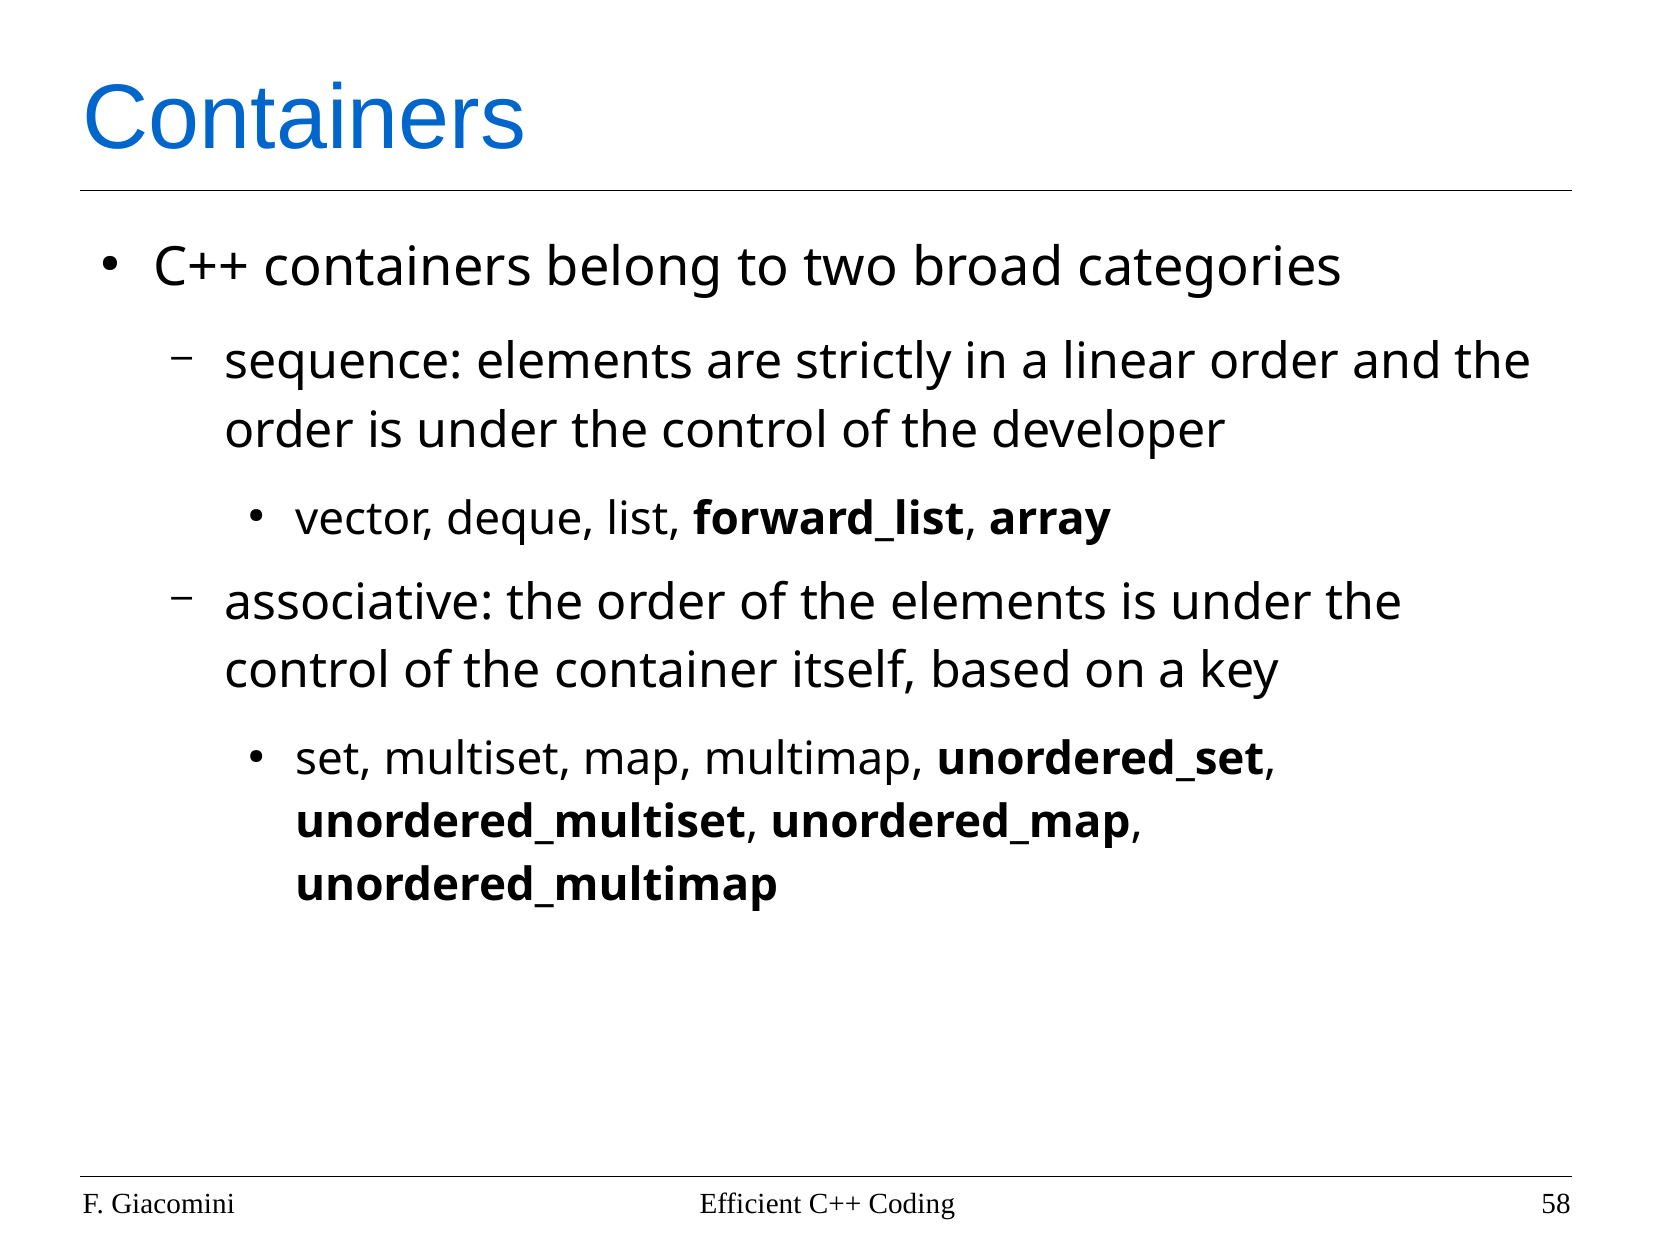

# Containers
C++ containers belong to two broad categories
sequence: elements are strictly in a linear order and the order is under the control of the developer
vector, deque, list, forward_list, array
associative: the order of the elements is under the control of the container itself, based on a key
set, multiset, map, multimap, unordered_set, unordered_multiset, unordered_map, unordered_multimap
F. Giacomini
Efficient C++ Coding
58